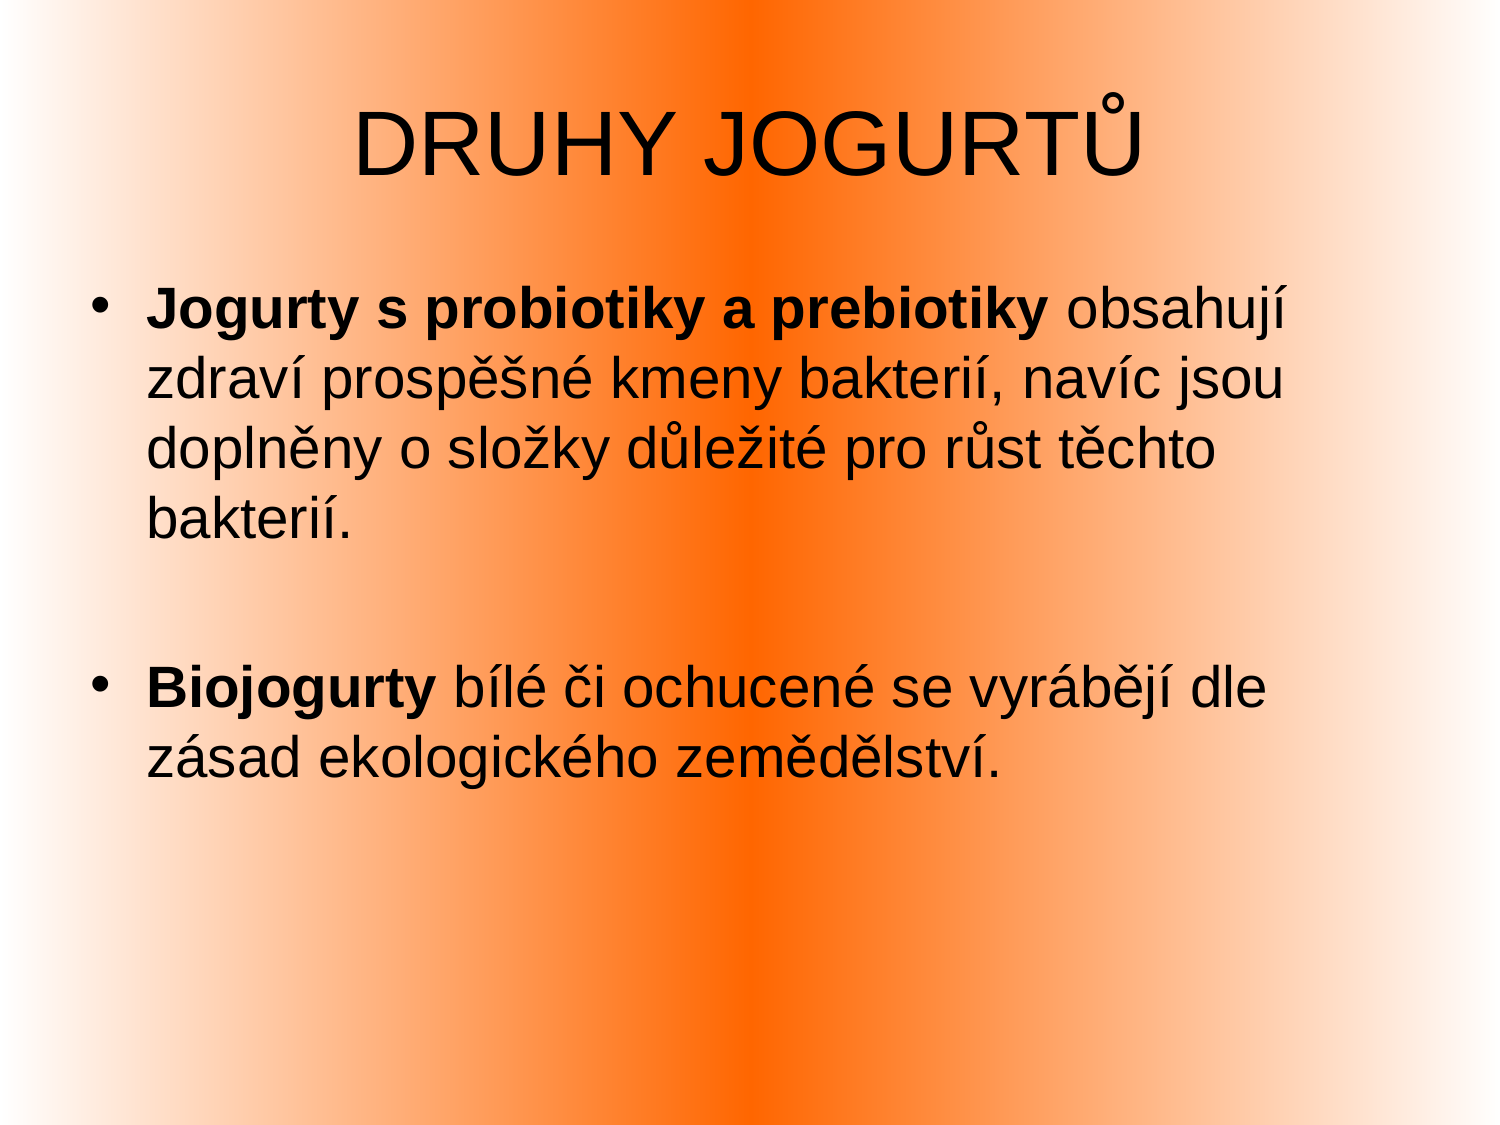

# DRUHY JOGURTŮ
Jogurty s probiotiky a prebiotiky obsahují zdraví prospěšné kmeny bakterií, navíc jsou doplněny o složky důležité pro růst těchto bakterií.
Biojogurty bílé či ochucené se vyrábějí dle zásad ekologického zemědělství.